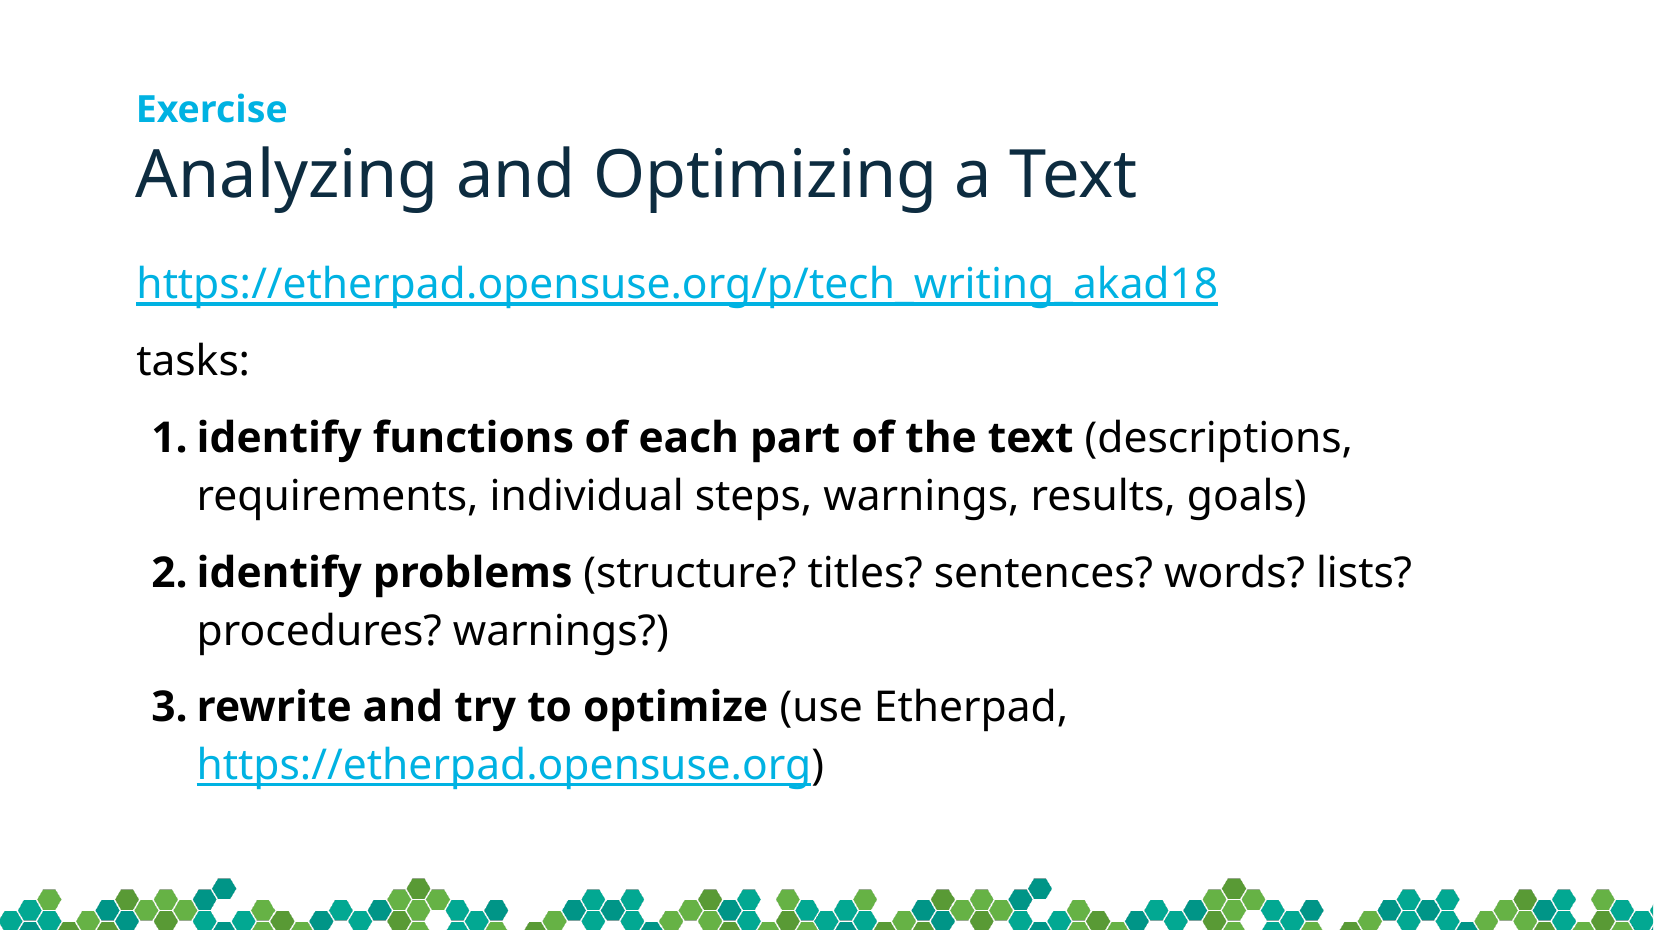

# Exercise Analyzing and Optimizing a Text
https://etherpad.opensuse.org/p/tech_writing_akad18
tasks:
identify functions of each part of the text (descriptions, requirements, individual steps, warnings, results, goals)
identify problems (structure? titles? sentences? words? lists? procedures? warnings?)
rewrite and try to optimize (use Etherpad, https://etherpad.opensuse.org)